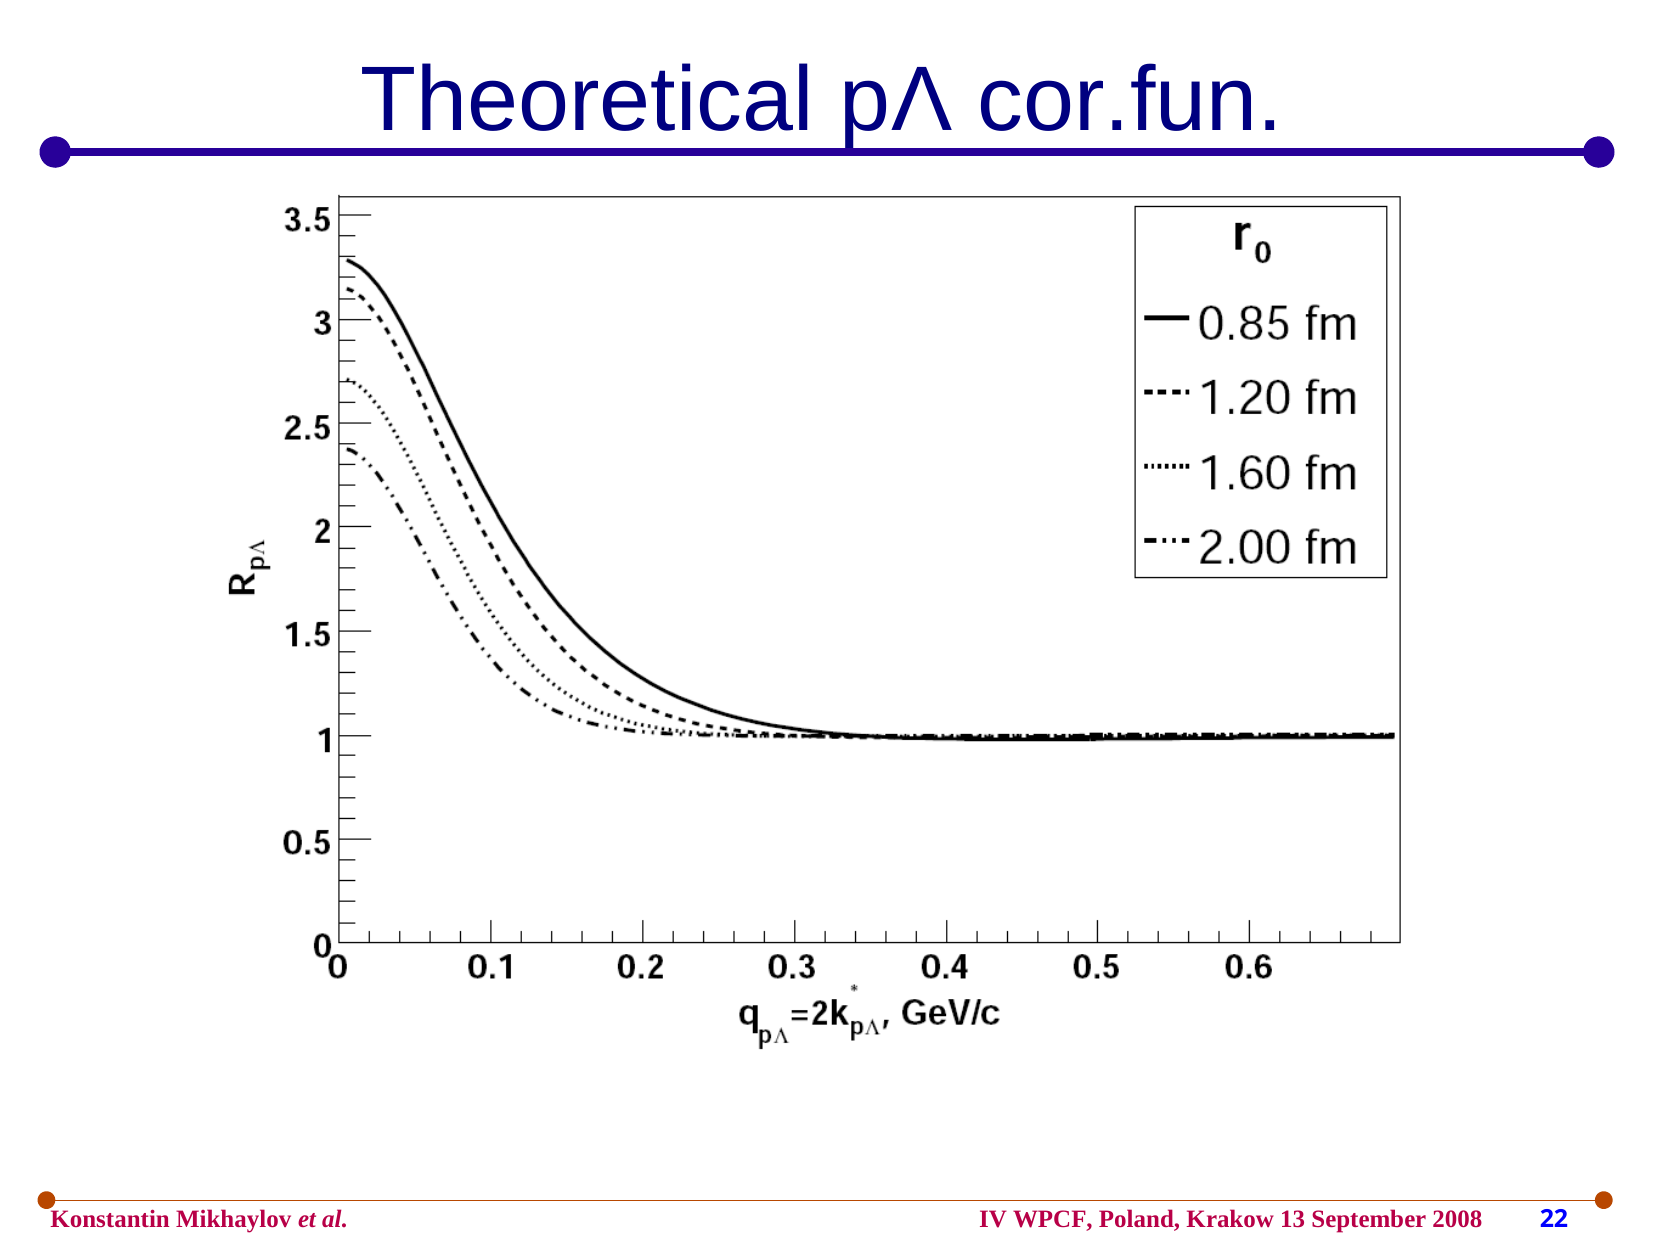

# Theoretical pΛ cor.fun.
Konstantin Mikhaylov et al. IV WPCF, Poland, Krakow 13 September 2008